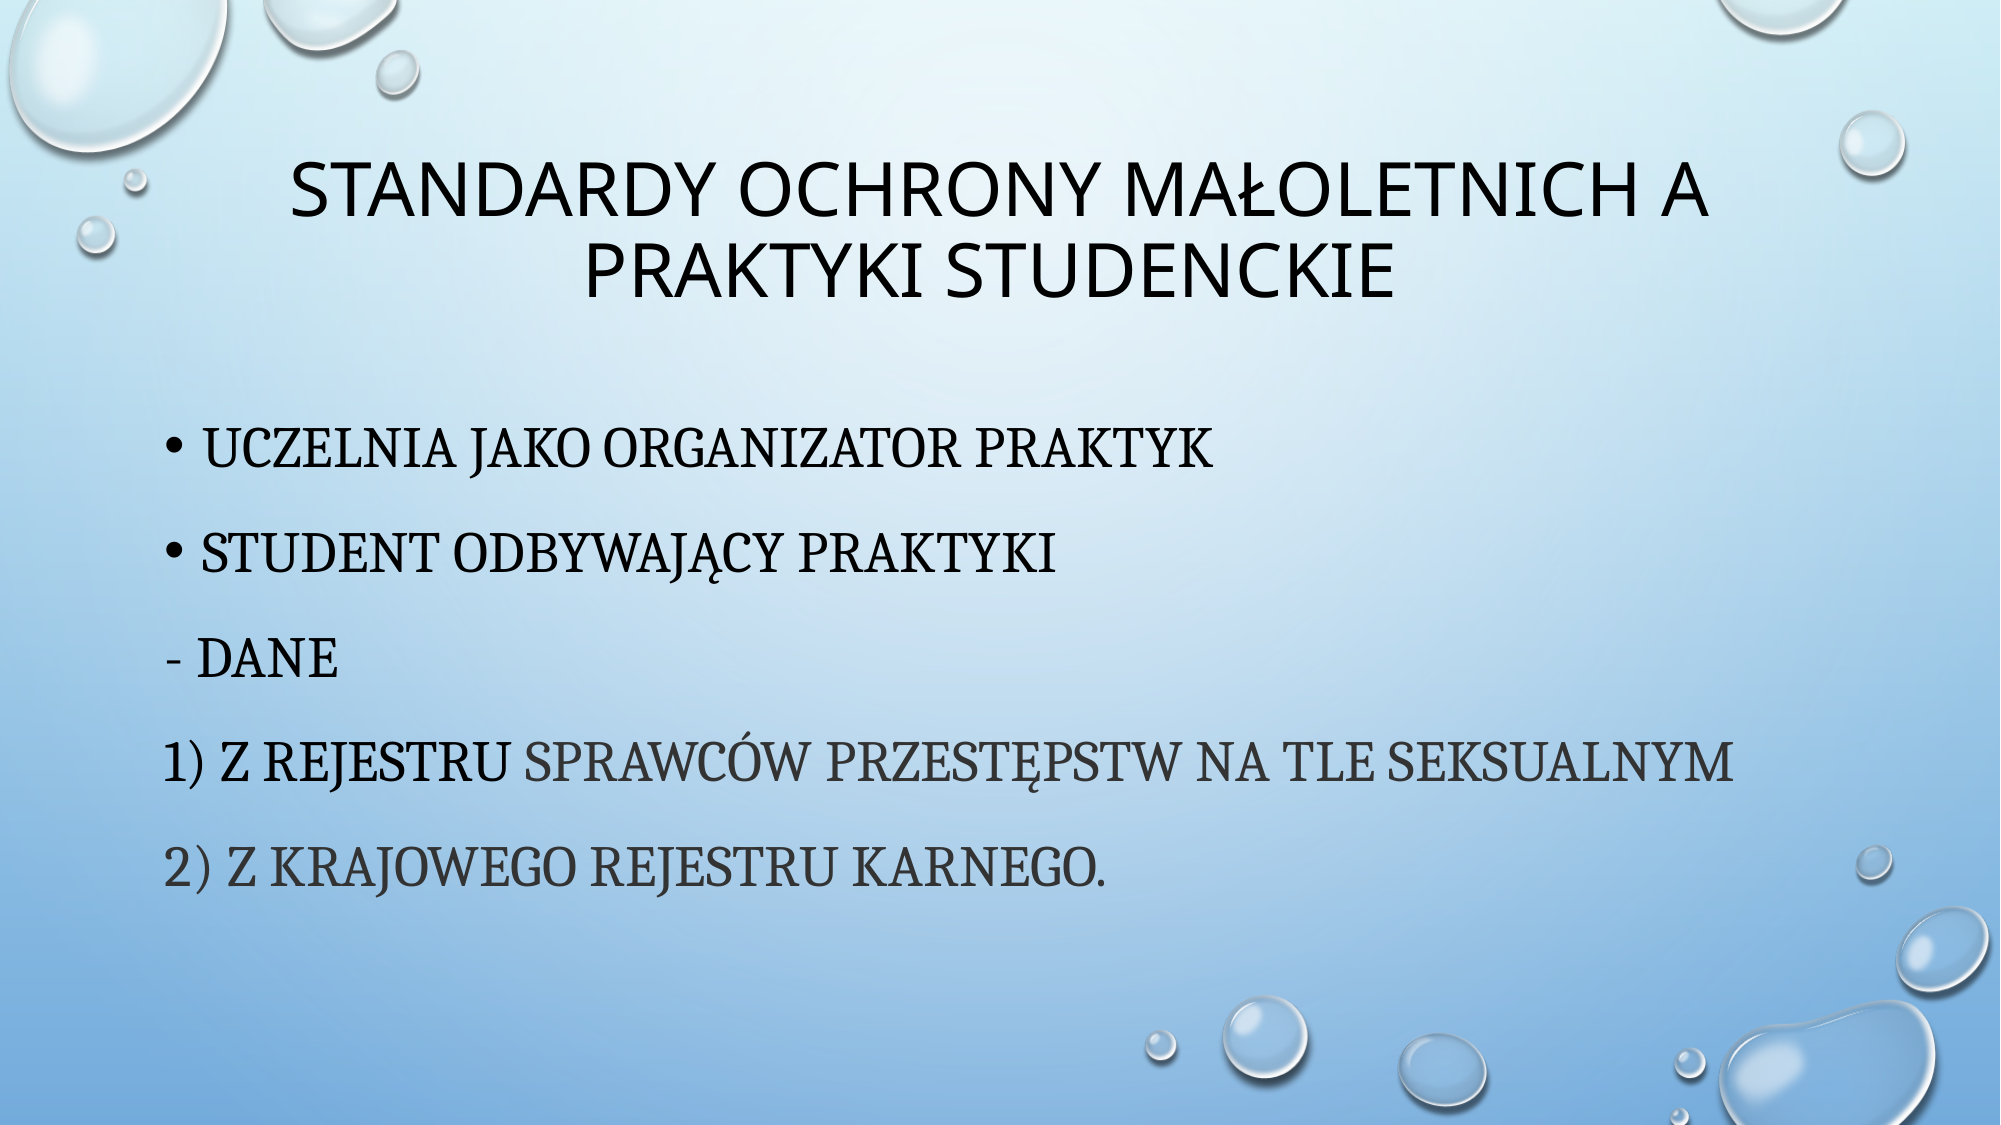

# Standardy ochrony małoletnich a praktyki studenckie
Uczelnia jako organizator praktyk
Student odbywający praktyki
- Dane
1) z rejestru Sprawców Przestępstw na Tle Seksualnym
2) z krajowego rejestru karnego.